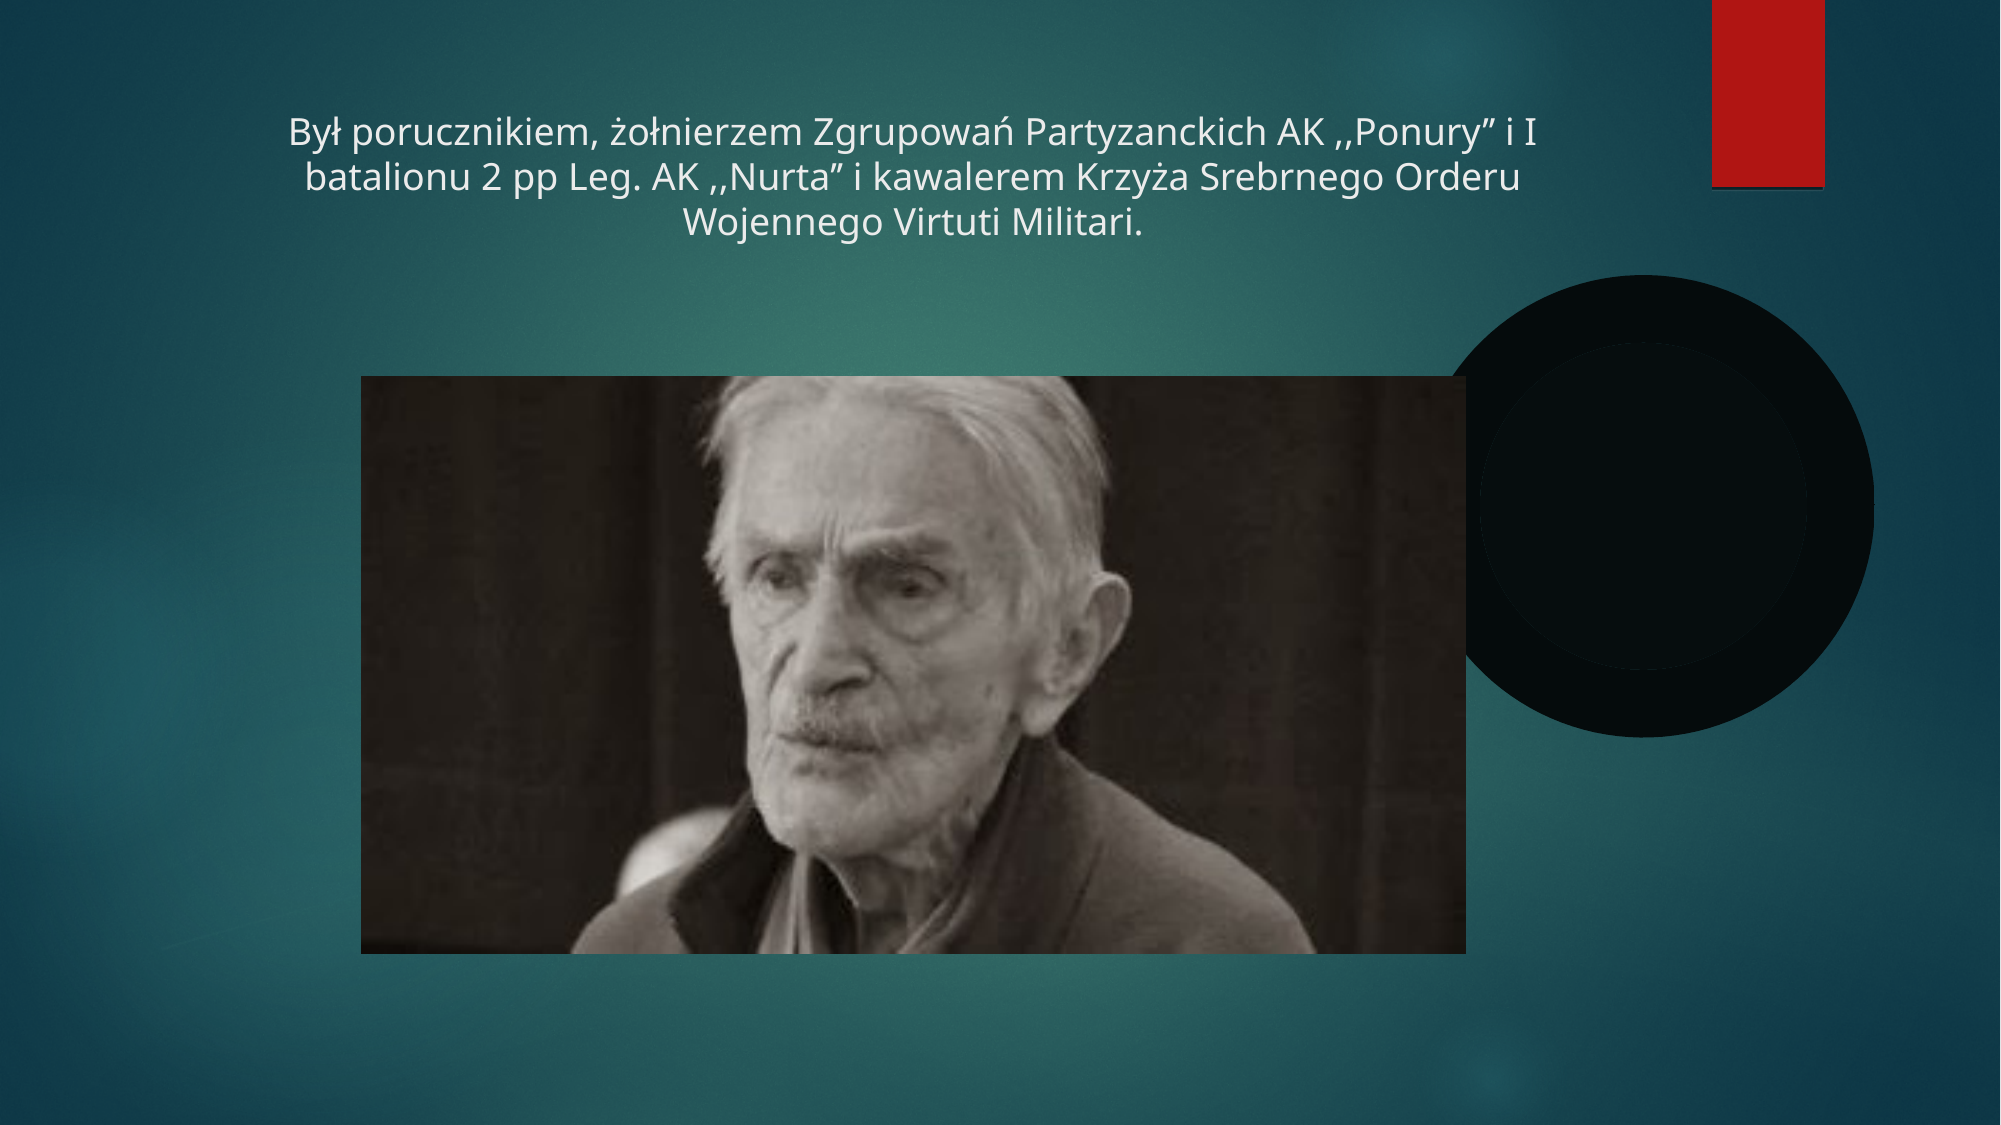

# Był porucznikiem, żołnierzem Zgrupowań Partyzanckich AK ,,Ponury’’ i I batalionu 2 pp Leg. AK ,,Nurta’’ i kawalerem Krzyża Srebrnego Orderu Wojennego Virtuti Militari.